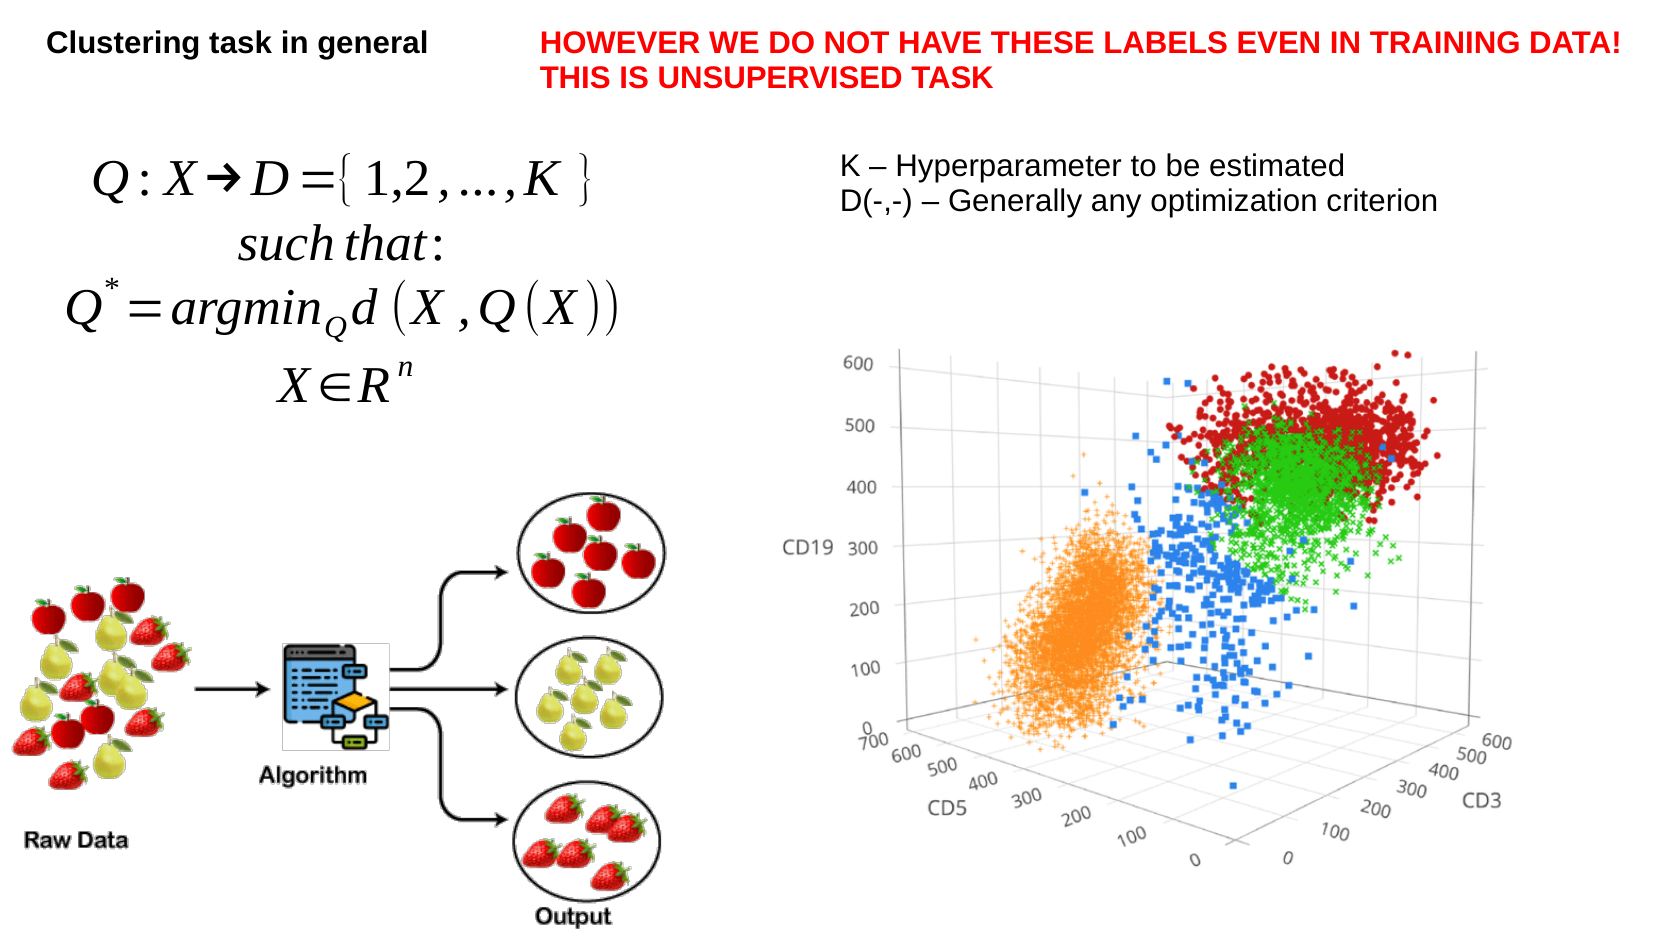

Clustering task in general
HOWEVER WE DO NOT HAVE THESE LABELS EVEN IN TRAINING DATA!
THIS IS UNSUPERVISED TASK
K – Hyperparameter to be estimated
D(-,-) – Generally any optimization criterion